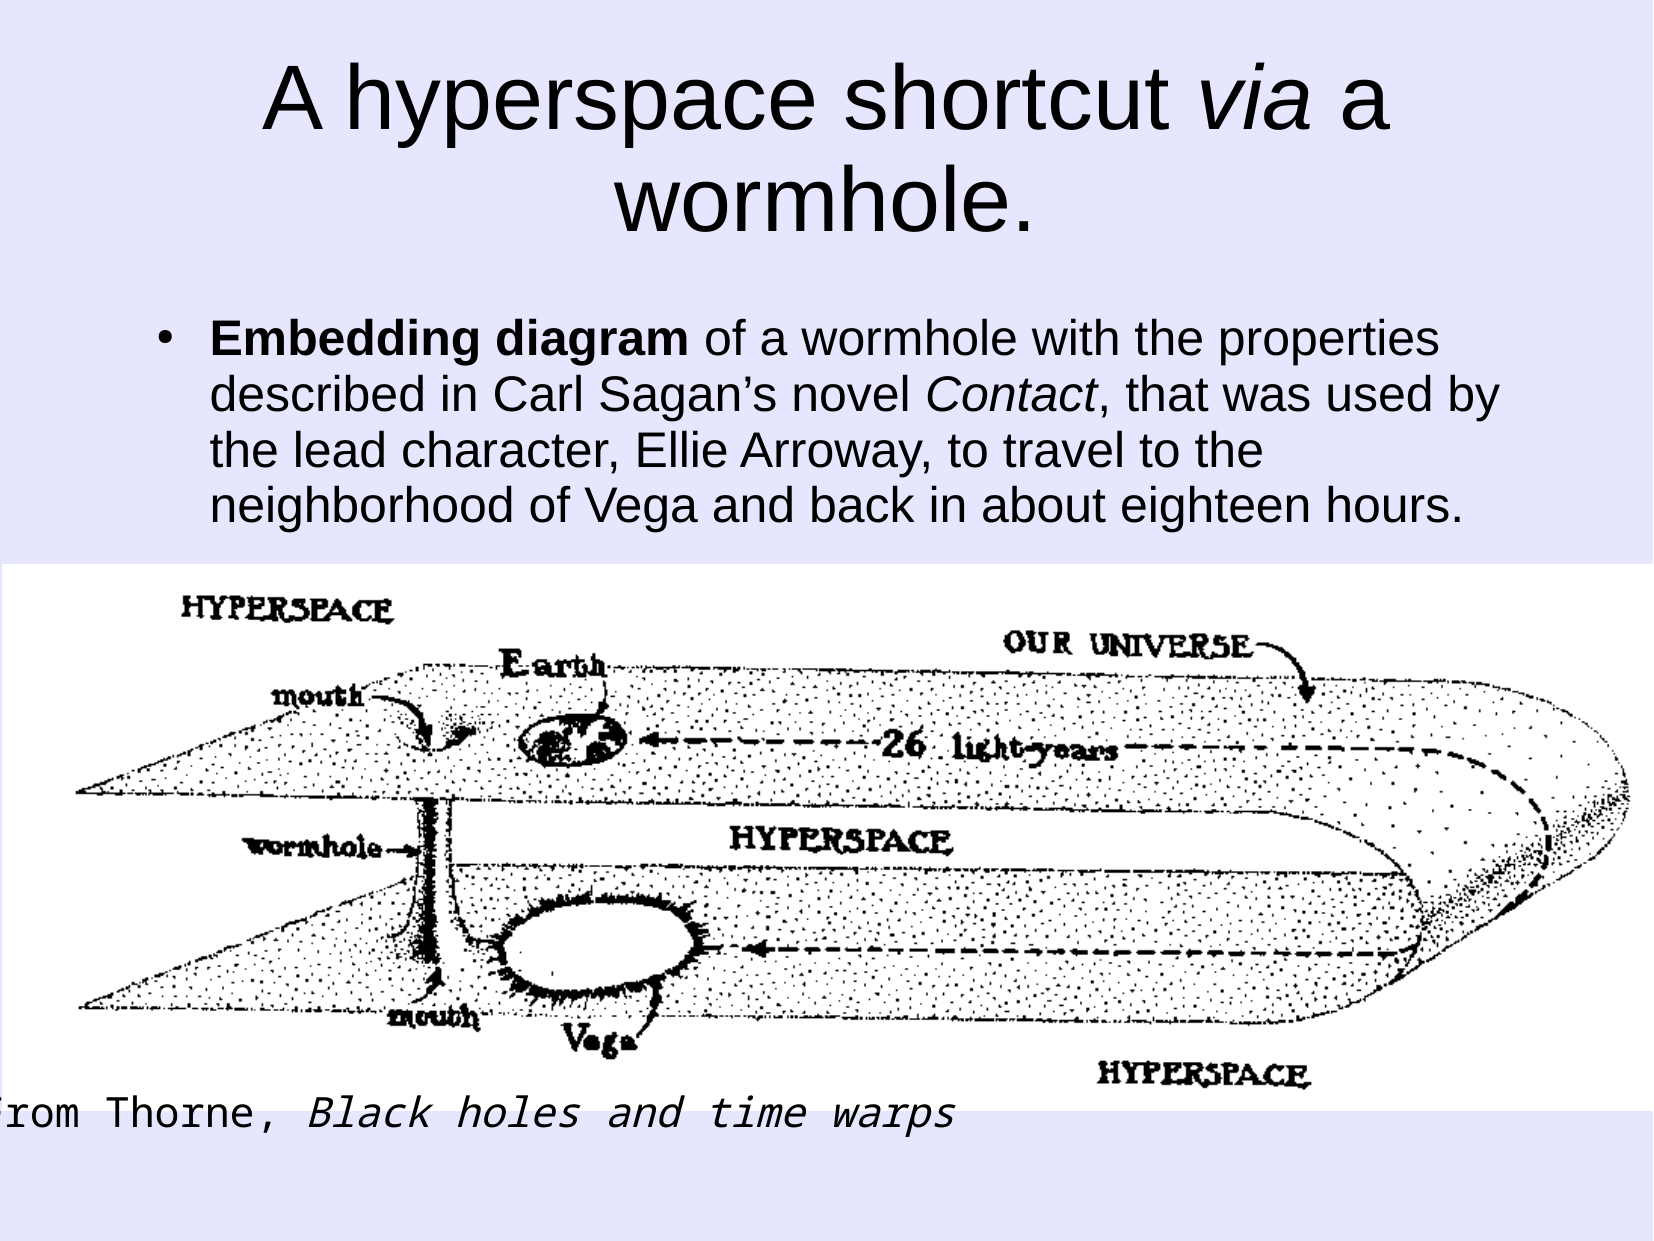

# A hyperspace shortcut via a wormhole.
Embedding diagram of a wormhole with the properties described in Carl Sagan’s novel Contact, that was used by the lead character, Ellie Arroway, to travel to the neighborhood of Vega and back in about eighteen hours.
From Thorne, Black holes and time warps